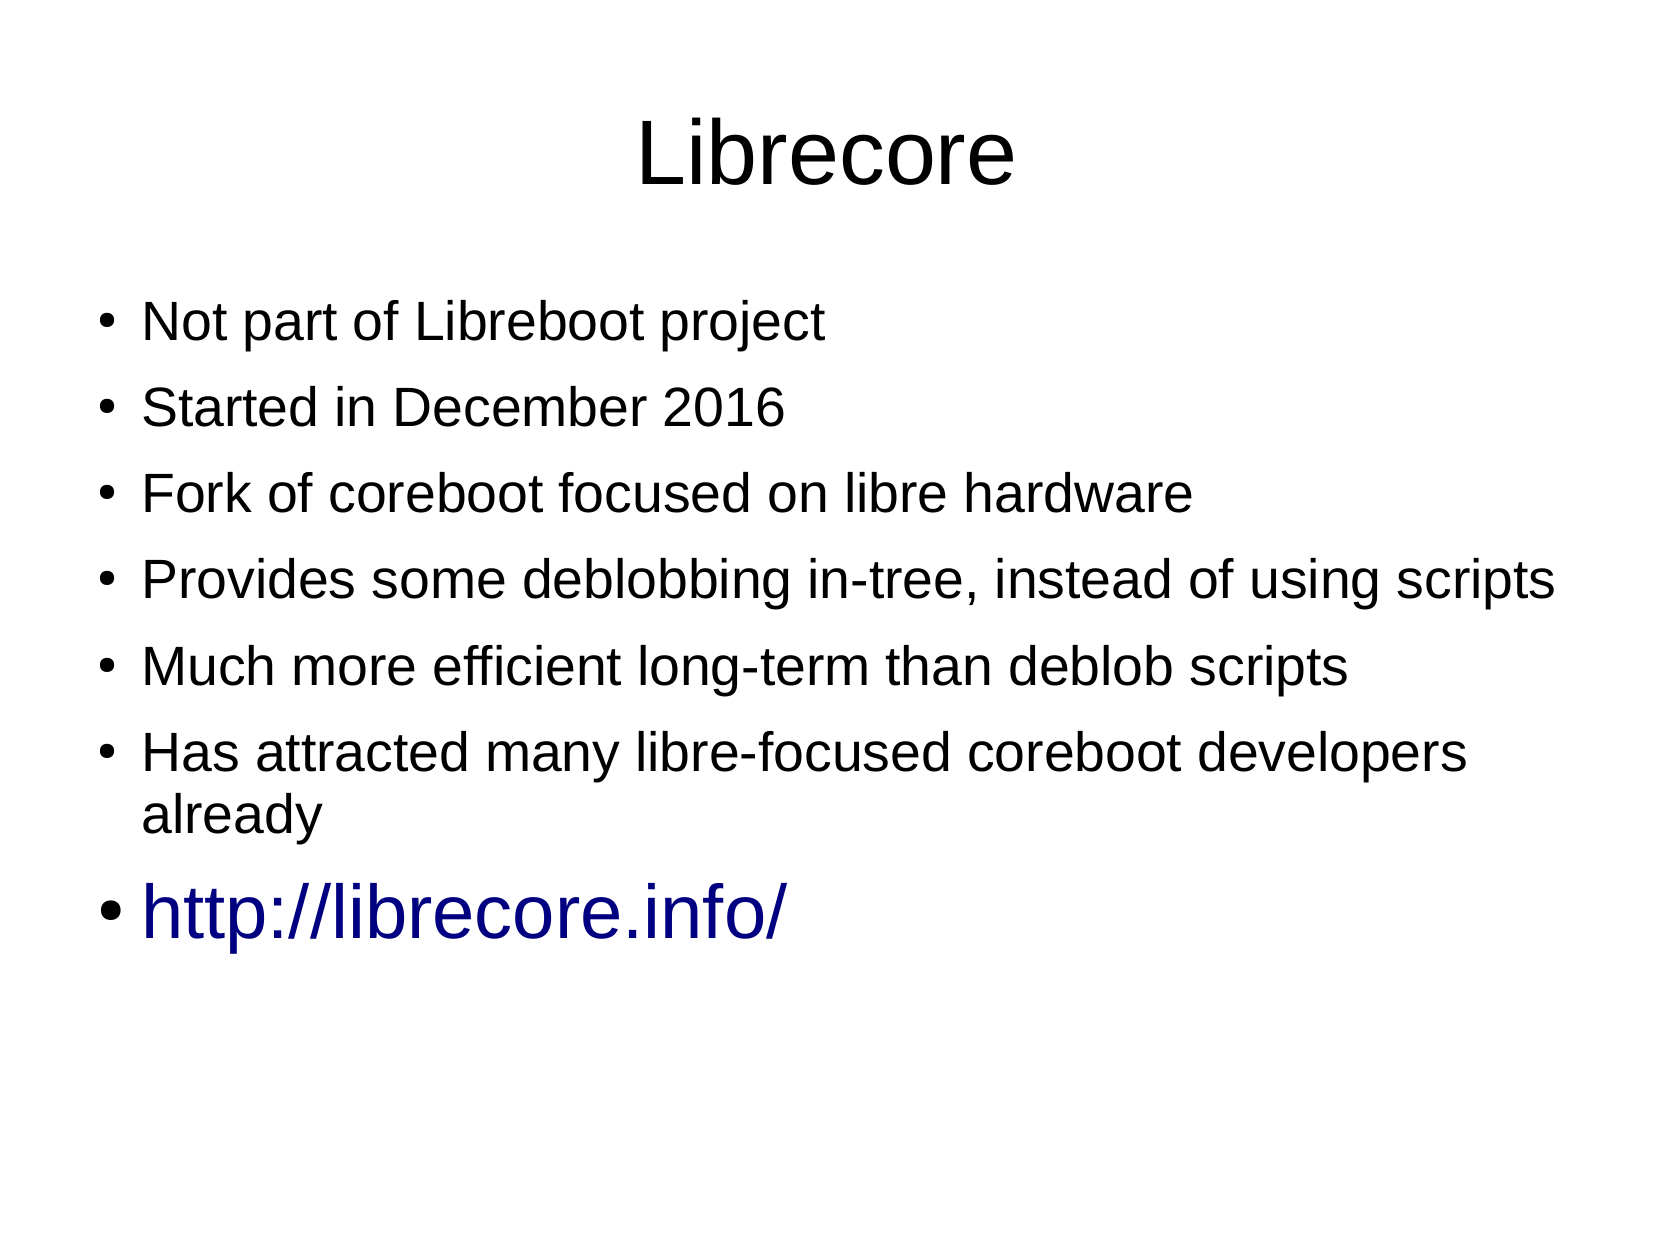

# Librecore
Not part of Libreboot project
Started in December 2016
Fork of coreboot focused on libre hardware
Provides some deblobbing in-tree, instead of using scripts
Much more efficient long-term than deblob scripts
Has attracted many libre-focused coreboot developers already
http://librecore.info/